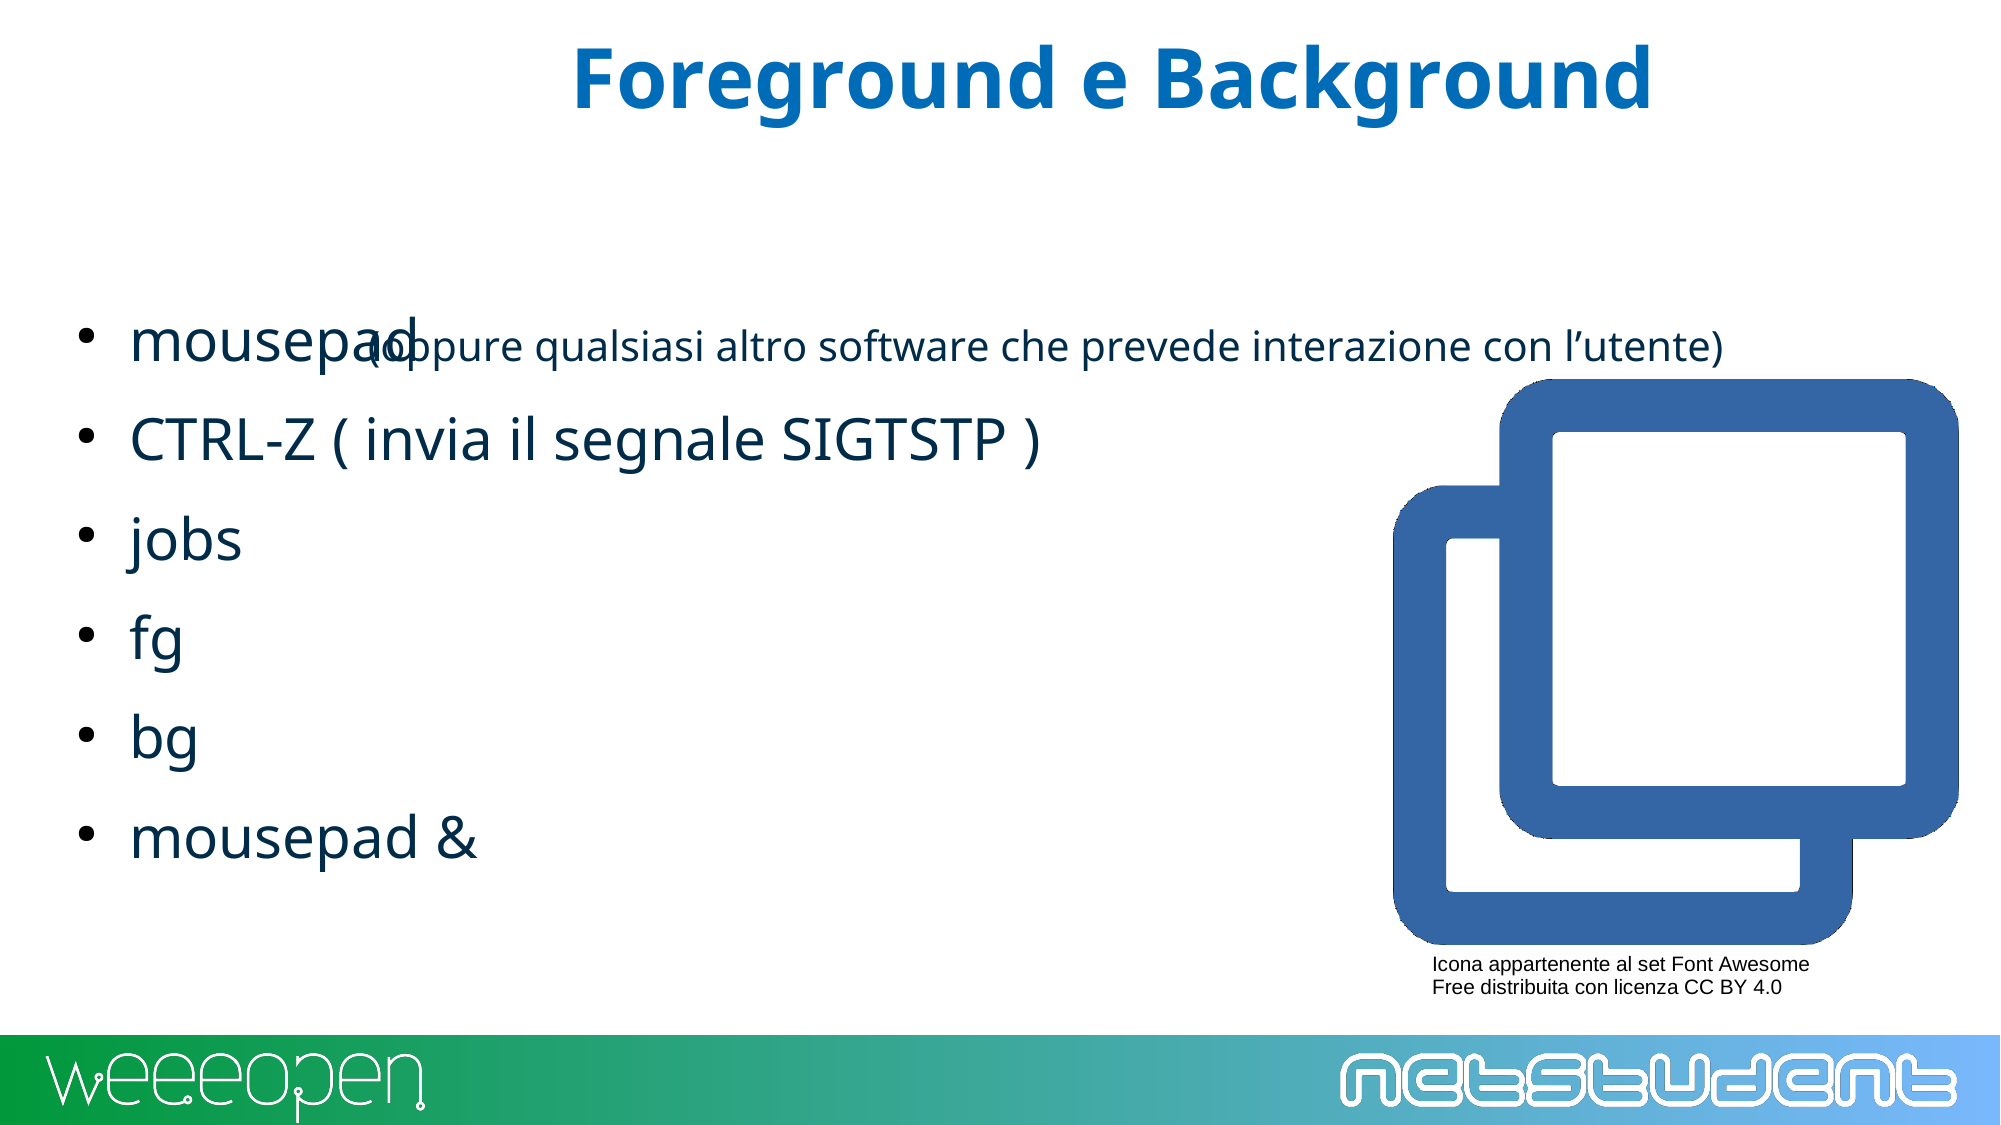

Foreground e Background
mousepad
 (oppure qualsiasi altro software che prevede interazione con l’utente)
●
CTRL-Z ( invia il segnale SIGTSTP )
●
jobs
●
fg
●
bg
●
mousepad &
●
Icona appartenente al set Font Awesome
Free distribuita con licenza CC BY 4.0